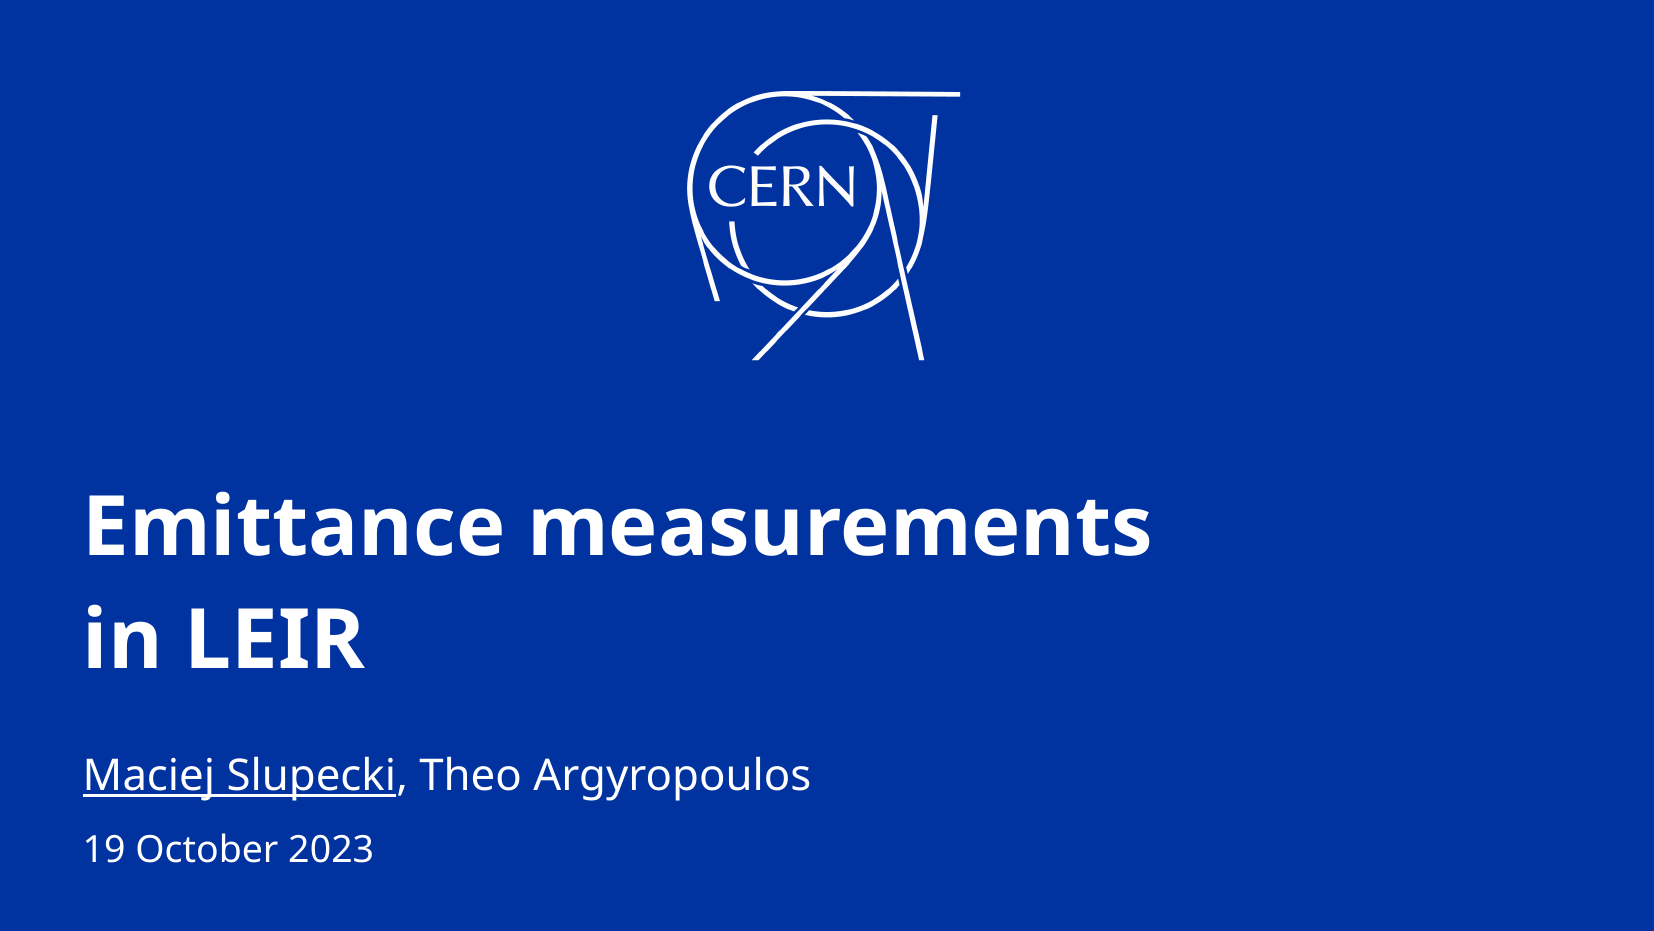

# Emittance measurements in LEIR
Maciej Slupecki, Theo Argyropoulos
19 October 2023